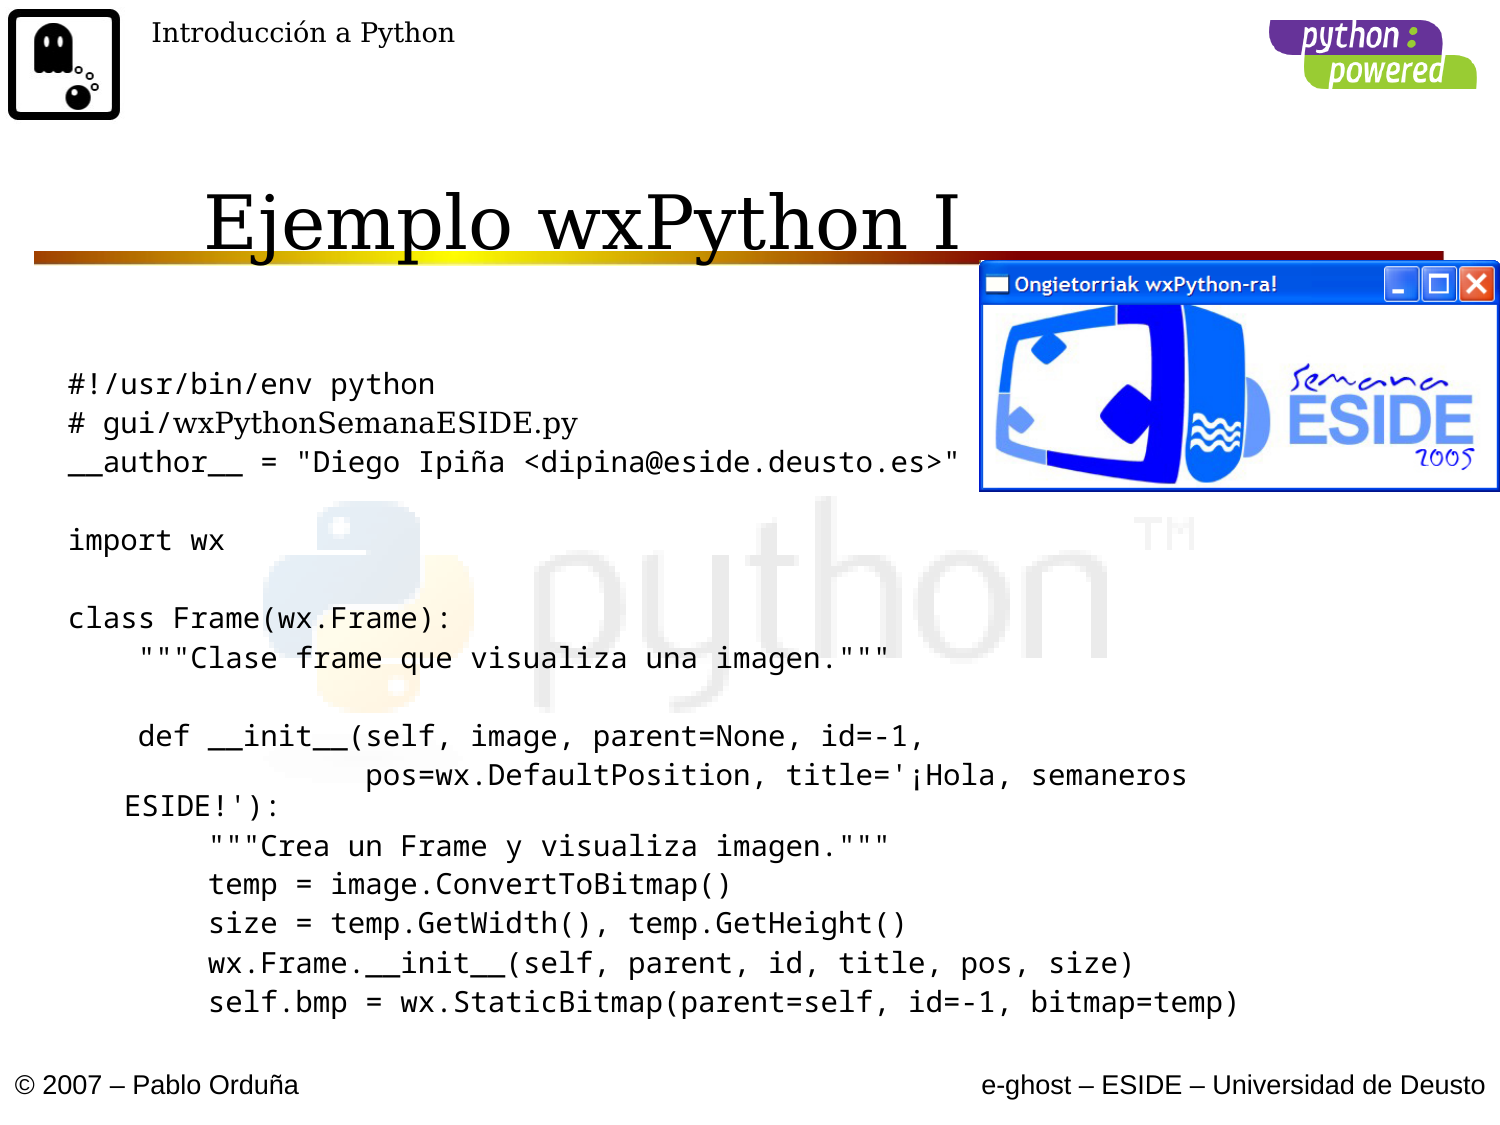

# Ejemplo wxPython I
#!/usr/bin/env python
# gui/wxPythonSemanaESIDE.py
__author__ = "Diego Ipiña <dipina@eside.deusto.es>"
import wx
class Frame(wx.Frame):
 """Clase frame que visualiza una imagen."""
 def __init__(self, image, parent=None, id=-1,
 pos=wx.DefaultPosition, title='¡Hola, semaneros ESIDE!'):
 """Crea un Frame y visualiza imagen."""
 temp = image.ConvertToBitmap()
 size = temp.GetWidth(), temp.GetHeight()
 wx.Frame.__init__(self, parent, id, title, pos, size)
 self.bmp = wx.StaticBitmap(parent=self, id=-1, bitmap=temp)